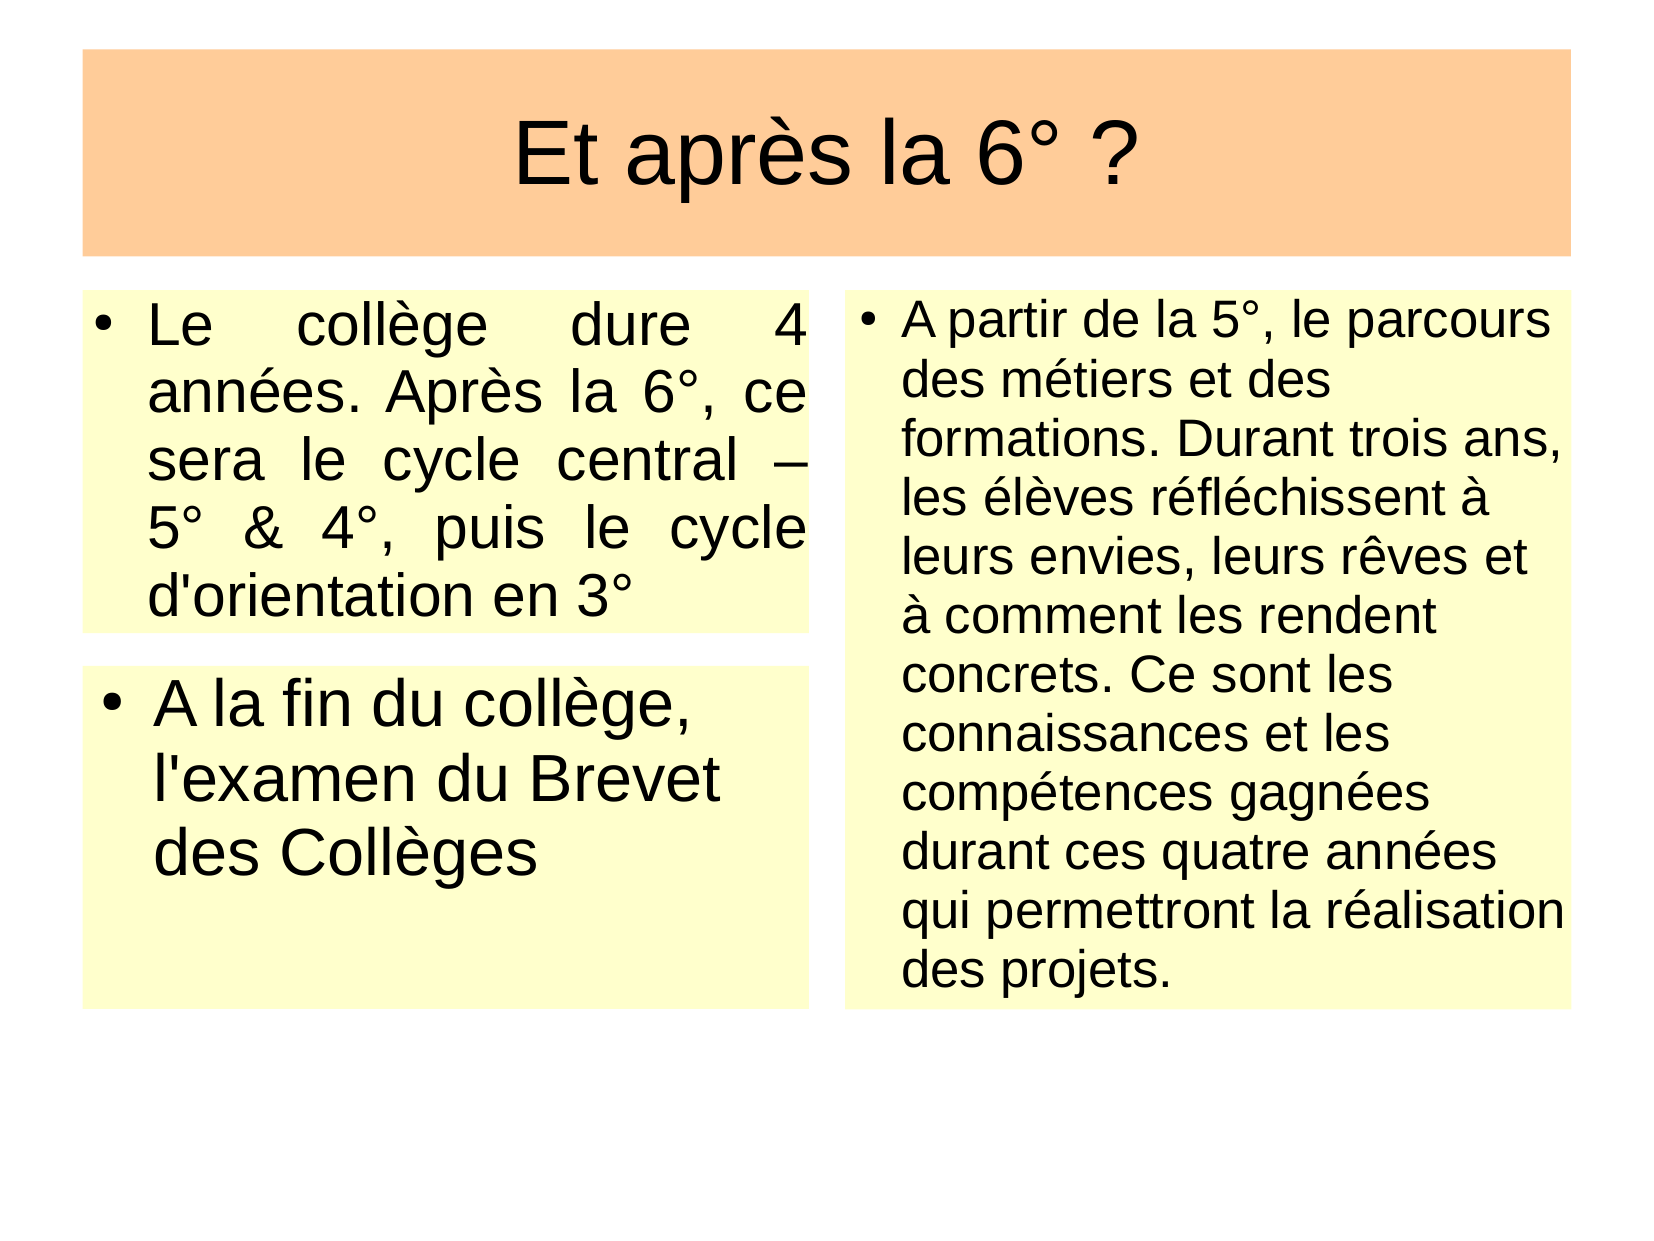

# Et après la 6° ?
Le collège dure 4 années. Après la 6°, ce sera le cycle central – 5° & 4°, puis le cycle d'orientation en 3°
A partir de la 5°, le parcours des métiers et des formations. Durant trois ans, les élèves réfléchissent à leurs envies, leurs rêves et à comment les rendent concrets. Ce sont les connaissances et les compétences gagnées durant ces quatre années qui permettront la réalisation des projets.
A la fin du collège, l'examen du Brevet des Collèges